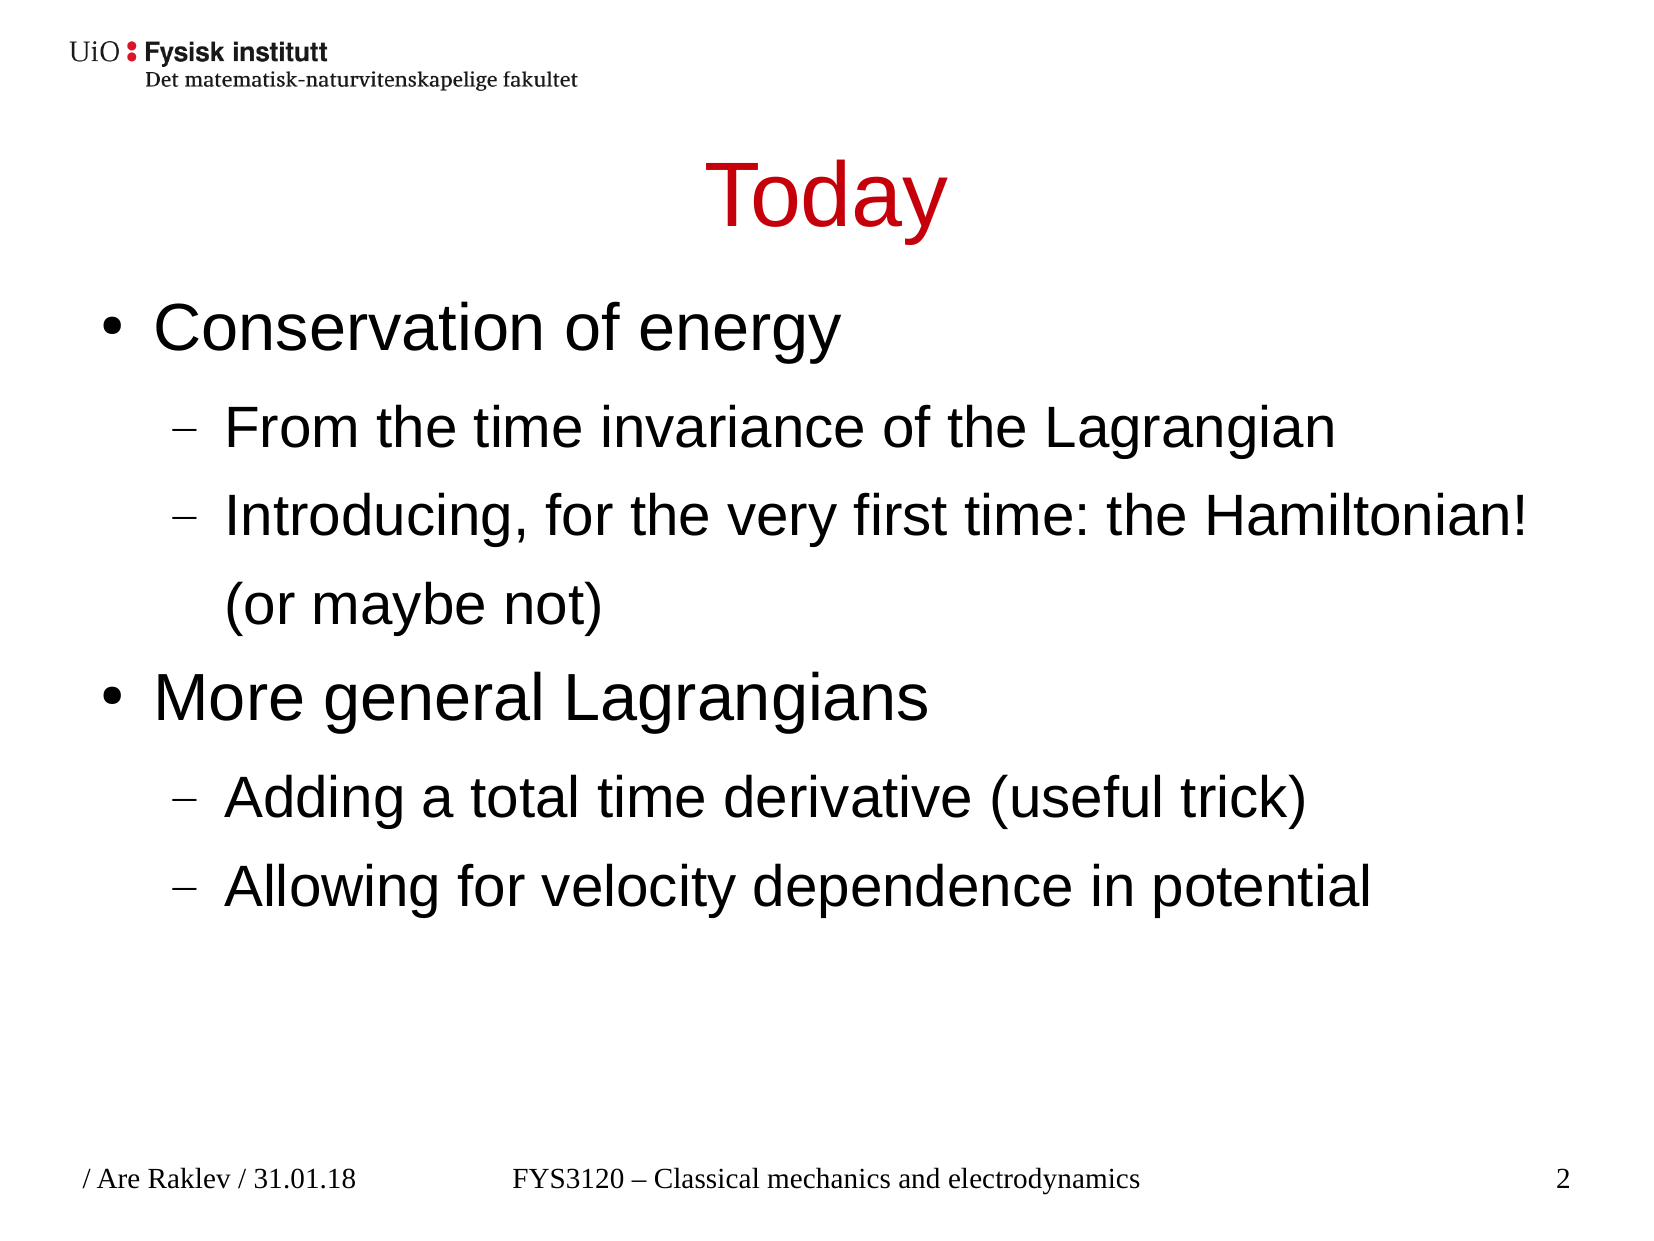

# Today
Conservation of energy
From the time invariance of the Lagrangian
Introducing, for the very first time: the Hamiltonian!
(or maybe not)
More general Lagrangians
Adding a total time derivative (useful trick)
Allowing for velocity dependence in potential
/ Are Raklev / 31.01.18
FYS3120 – Classical mechanics and electrodynamics
2